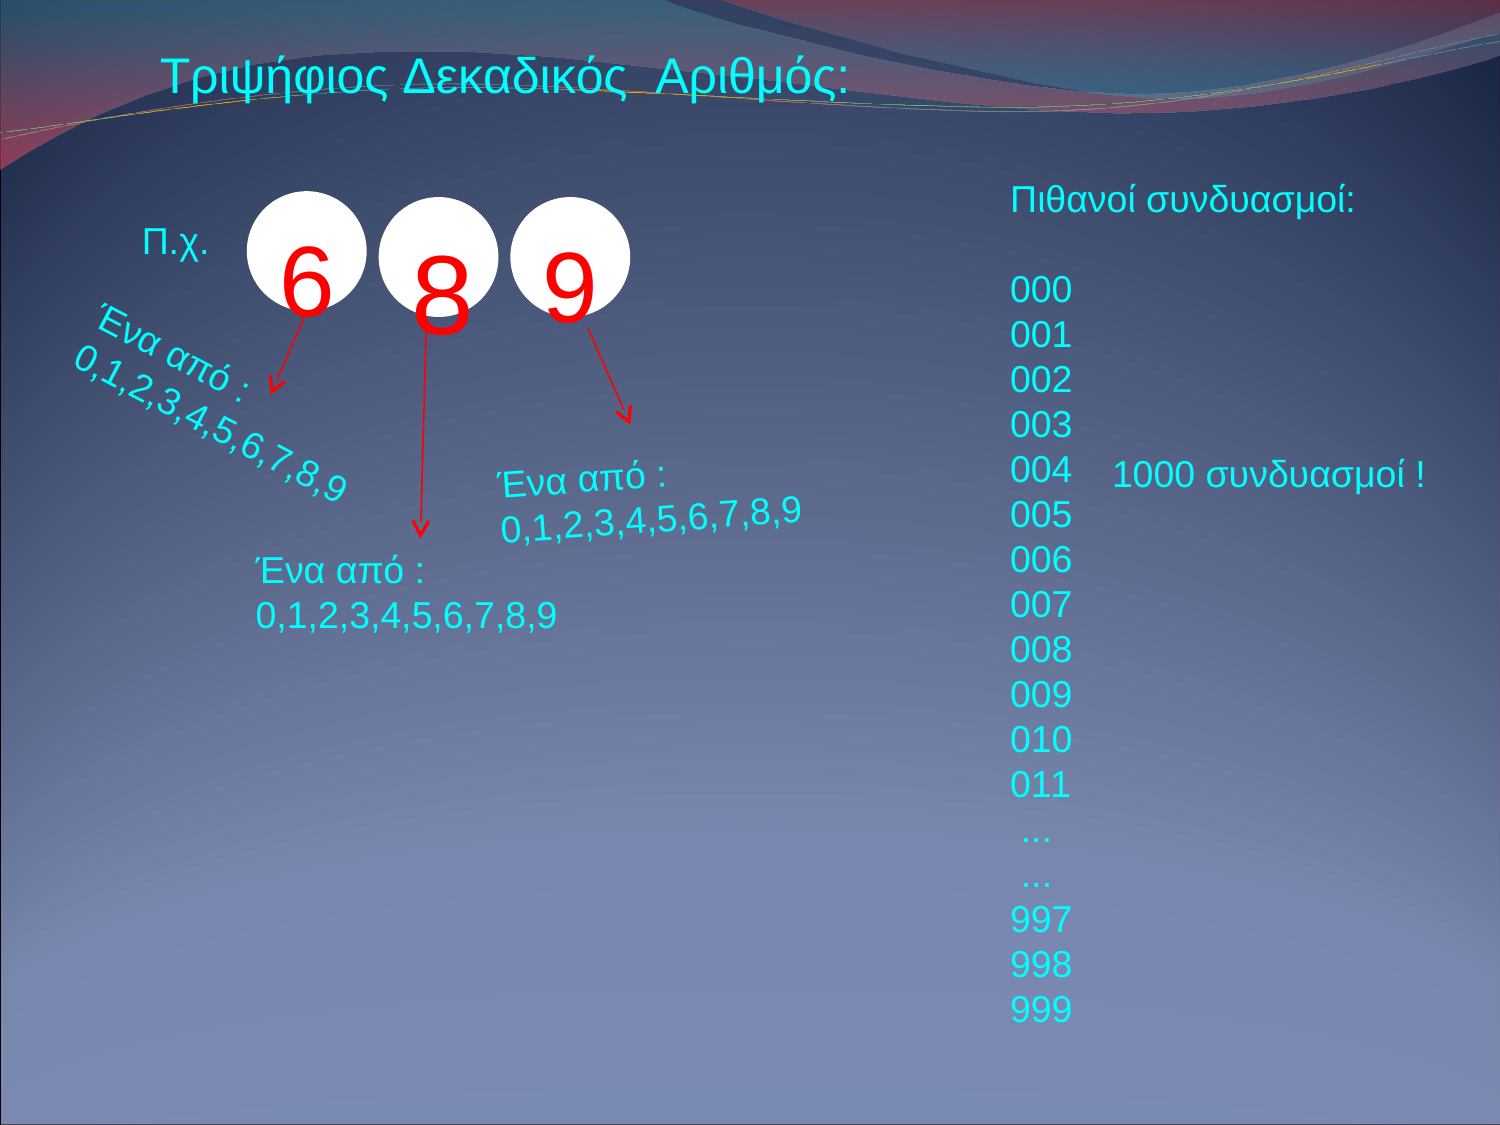

Τριψήφιος Δεκαδικός Αριθμός:
Πιθανοί συνδυασμοί:
000
001
002
003
004
005
006
007
008
009
010
011
 ...
 ...
997
998
999
6
8
9
Π.χ.
Ένα από : 0,1,2,3,4,5,6,7,8,9
Ένα από : 0,1,2,3,4,5,6,7,8,9
1000 συνδυασμοί !
Ένα από : 0,1,2,3,4,5,6,7,8,9